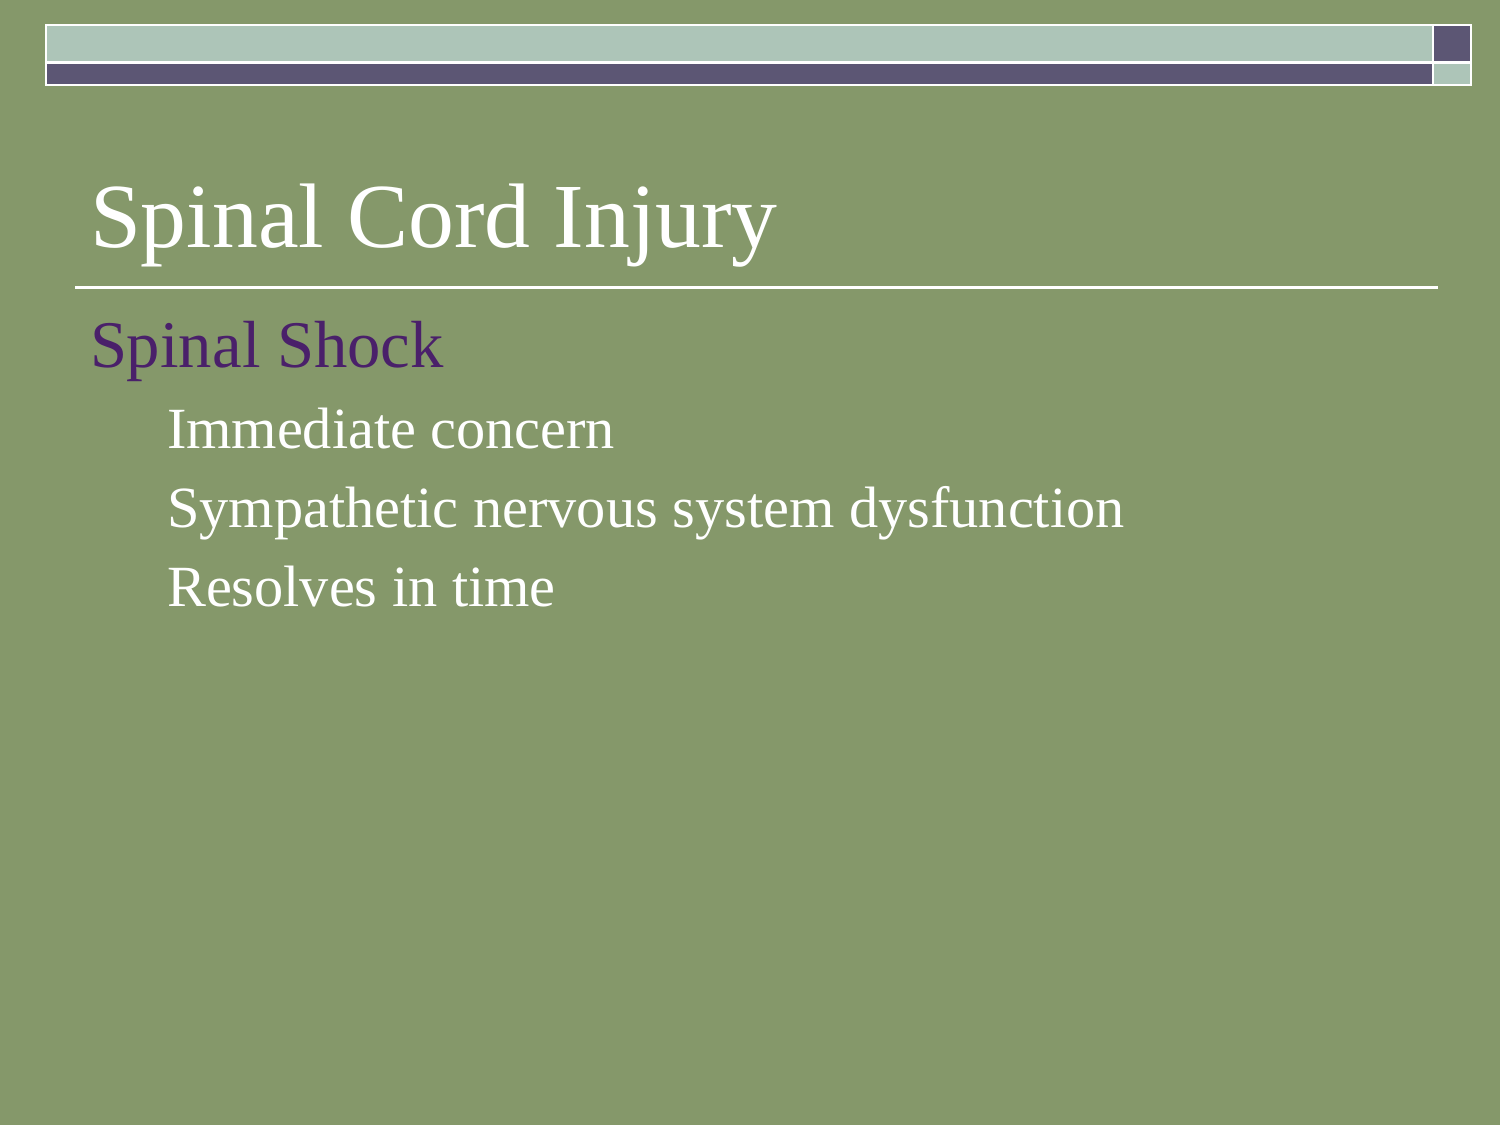

# Spinal Cord Injury
Spinal Shock
Immediate concern
Sympathetic nervous system dysfunction
Resolves in time